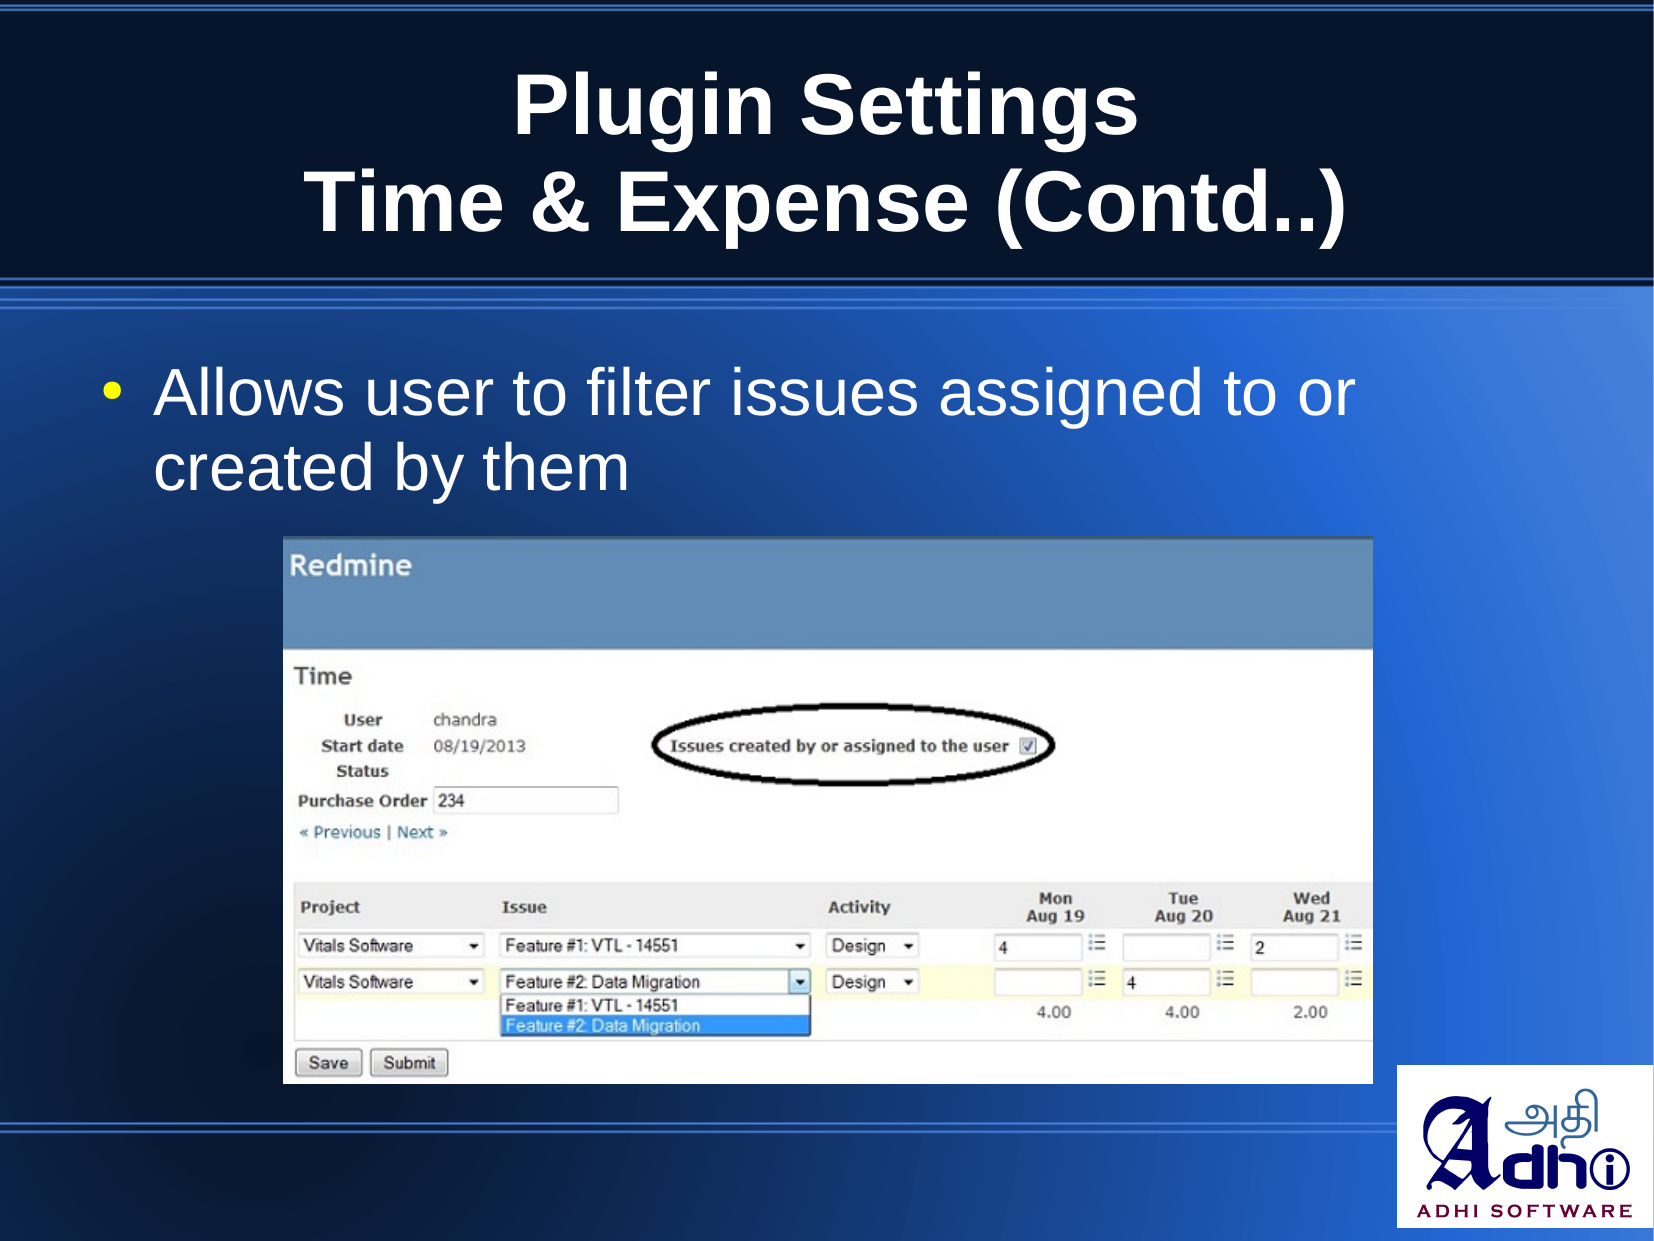

# Plugin Settings Time & Expense (Contd..)
Allows user to filter issues assigned to or created by them